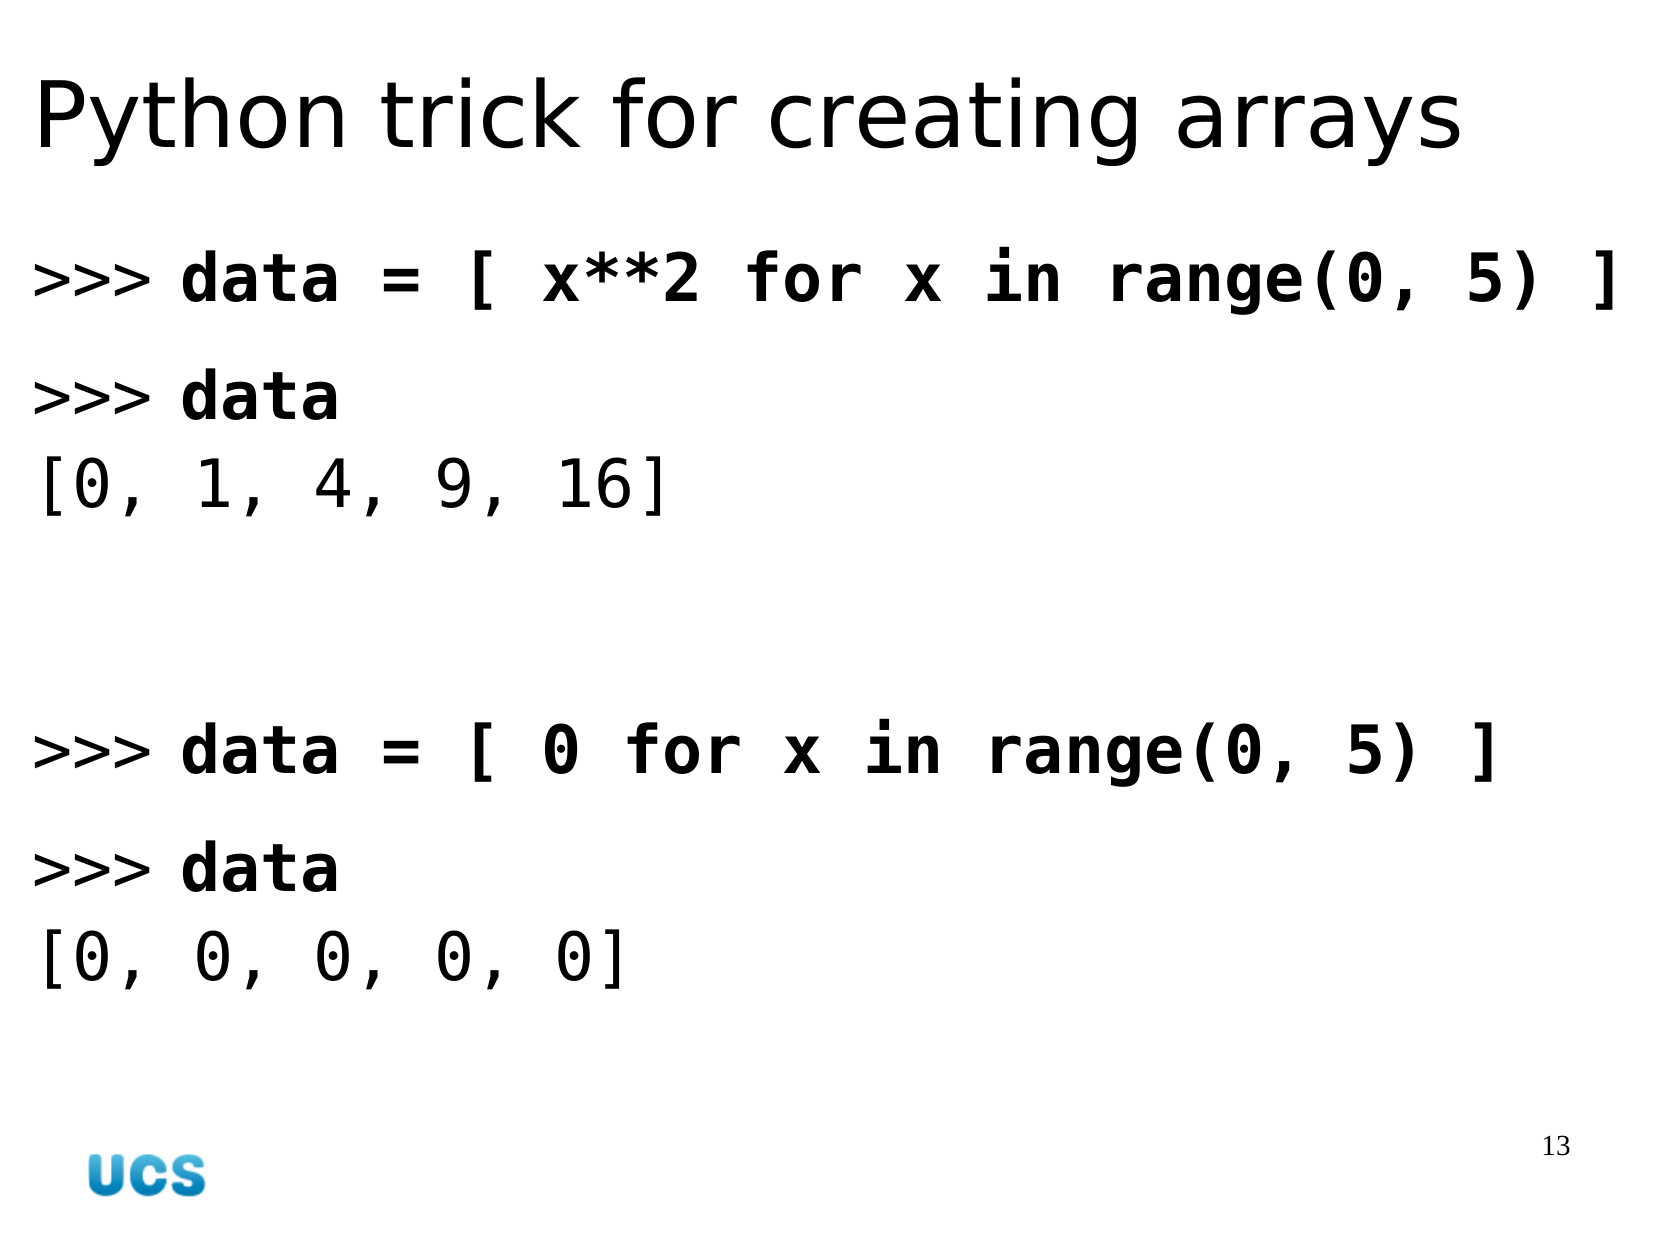

Python trick for creating arrays
>>>
data = [ x**2 for x in range(0, 5) ]
>>>
data
[0, 1, 4, 9, 16]
>>>
data = [ 0 for x in range(0, 5) ]
>>>
data
[0, 0, 0, 0, 0]
13